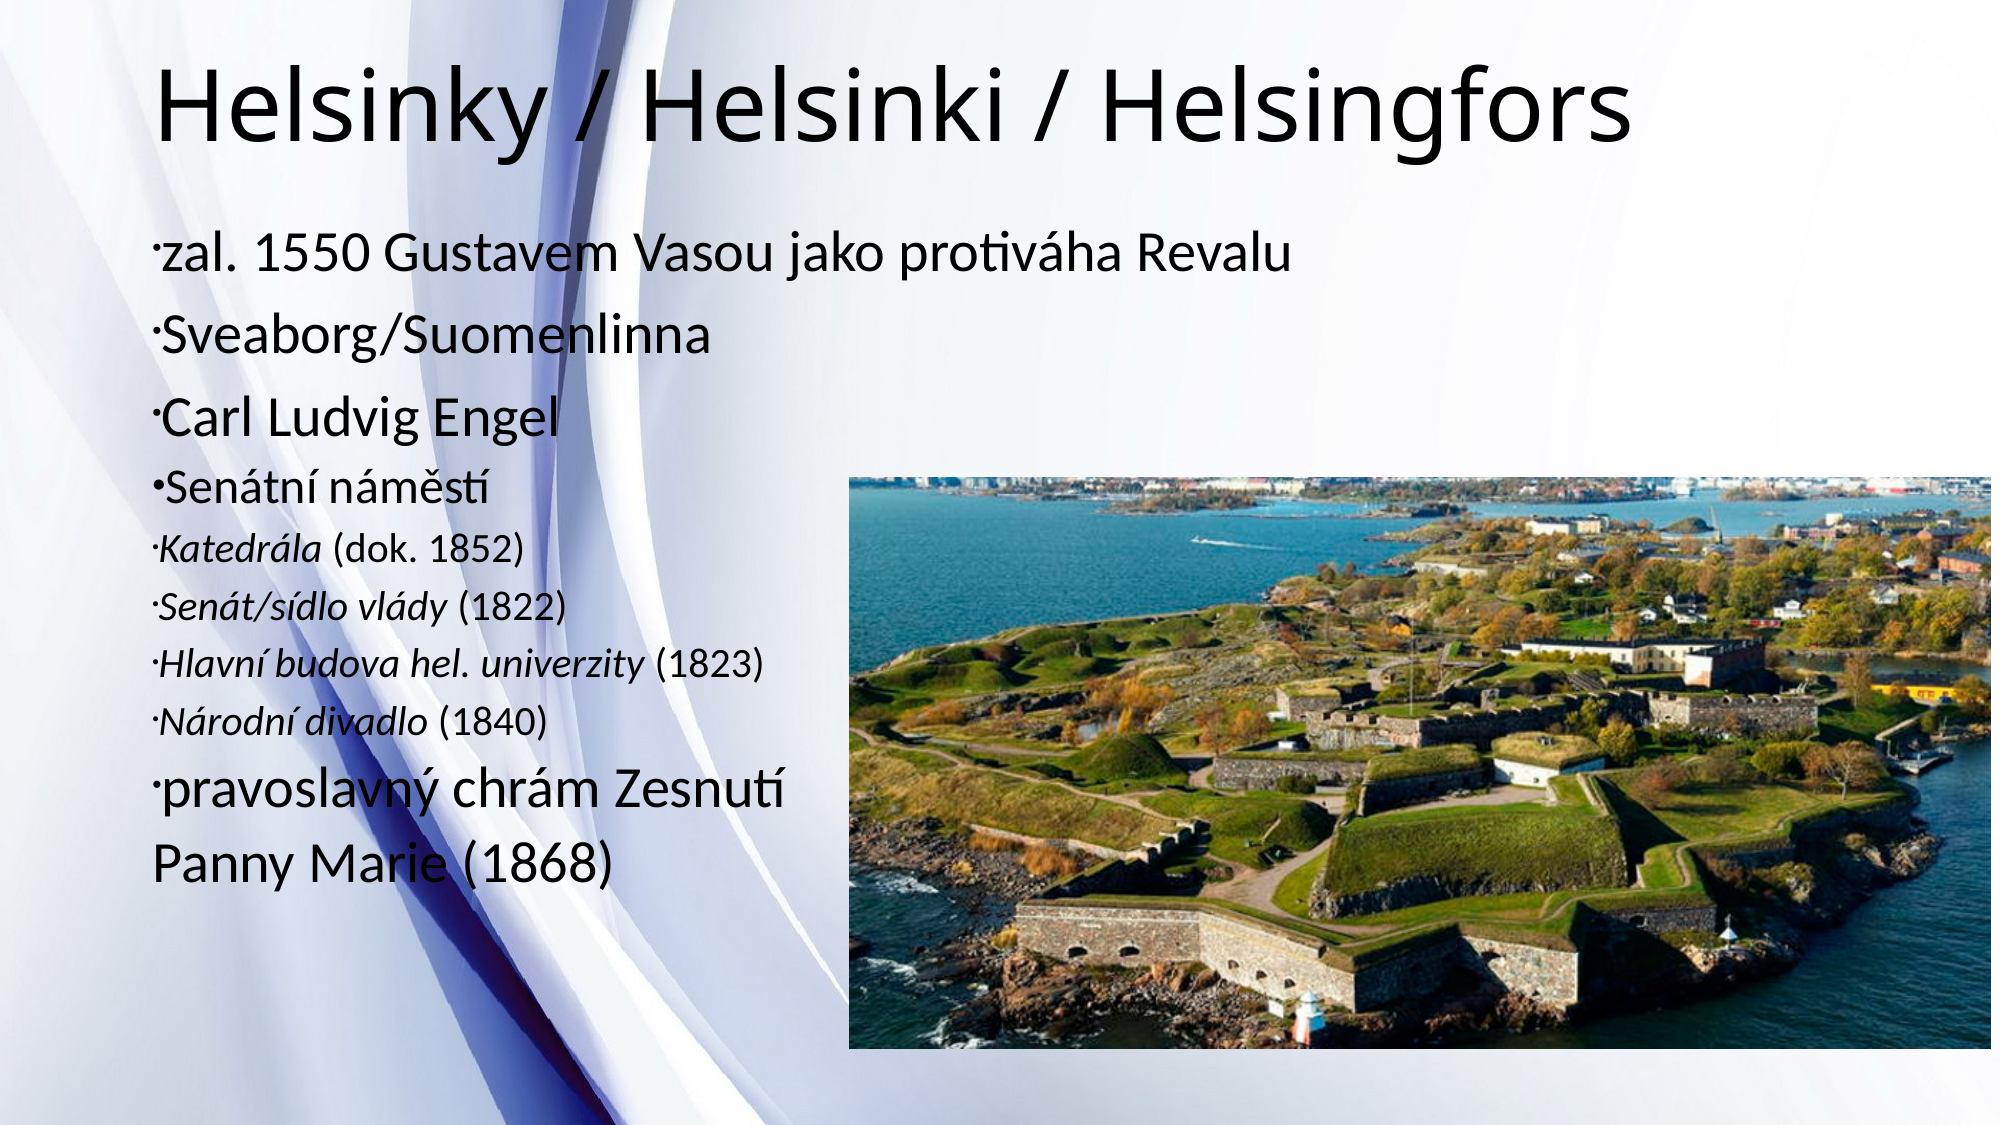

# Helsinky / Helsinki / Helsingfors
zal. 1550 Gustavem Vasou jako protiváha Revalu
Sveaborg/Suomenlinna
Carl Ludvig Engel
Senátní náměstí
Katedrála (dok. 1852)
Senát/sídlo vlády (1822)
Hlavní budova hel. univerzity (1823)
Národní divadlo (1840)
pravoslavný chrám Zesnutí
Panny Marie (1868)